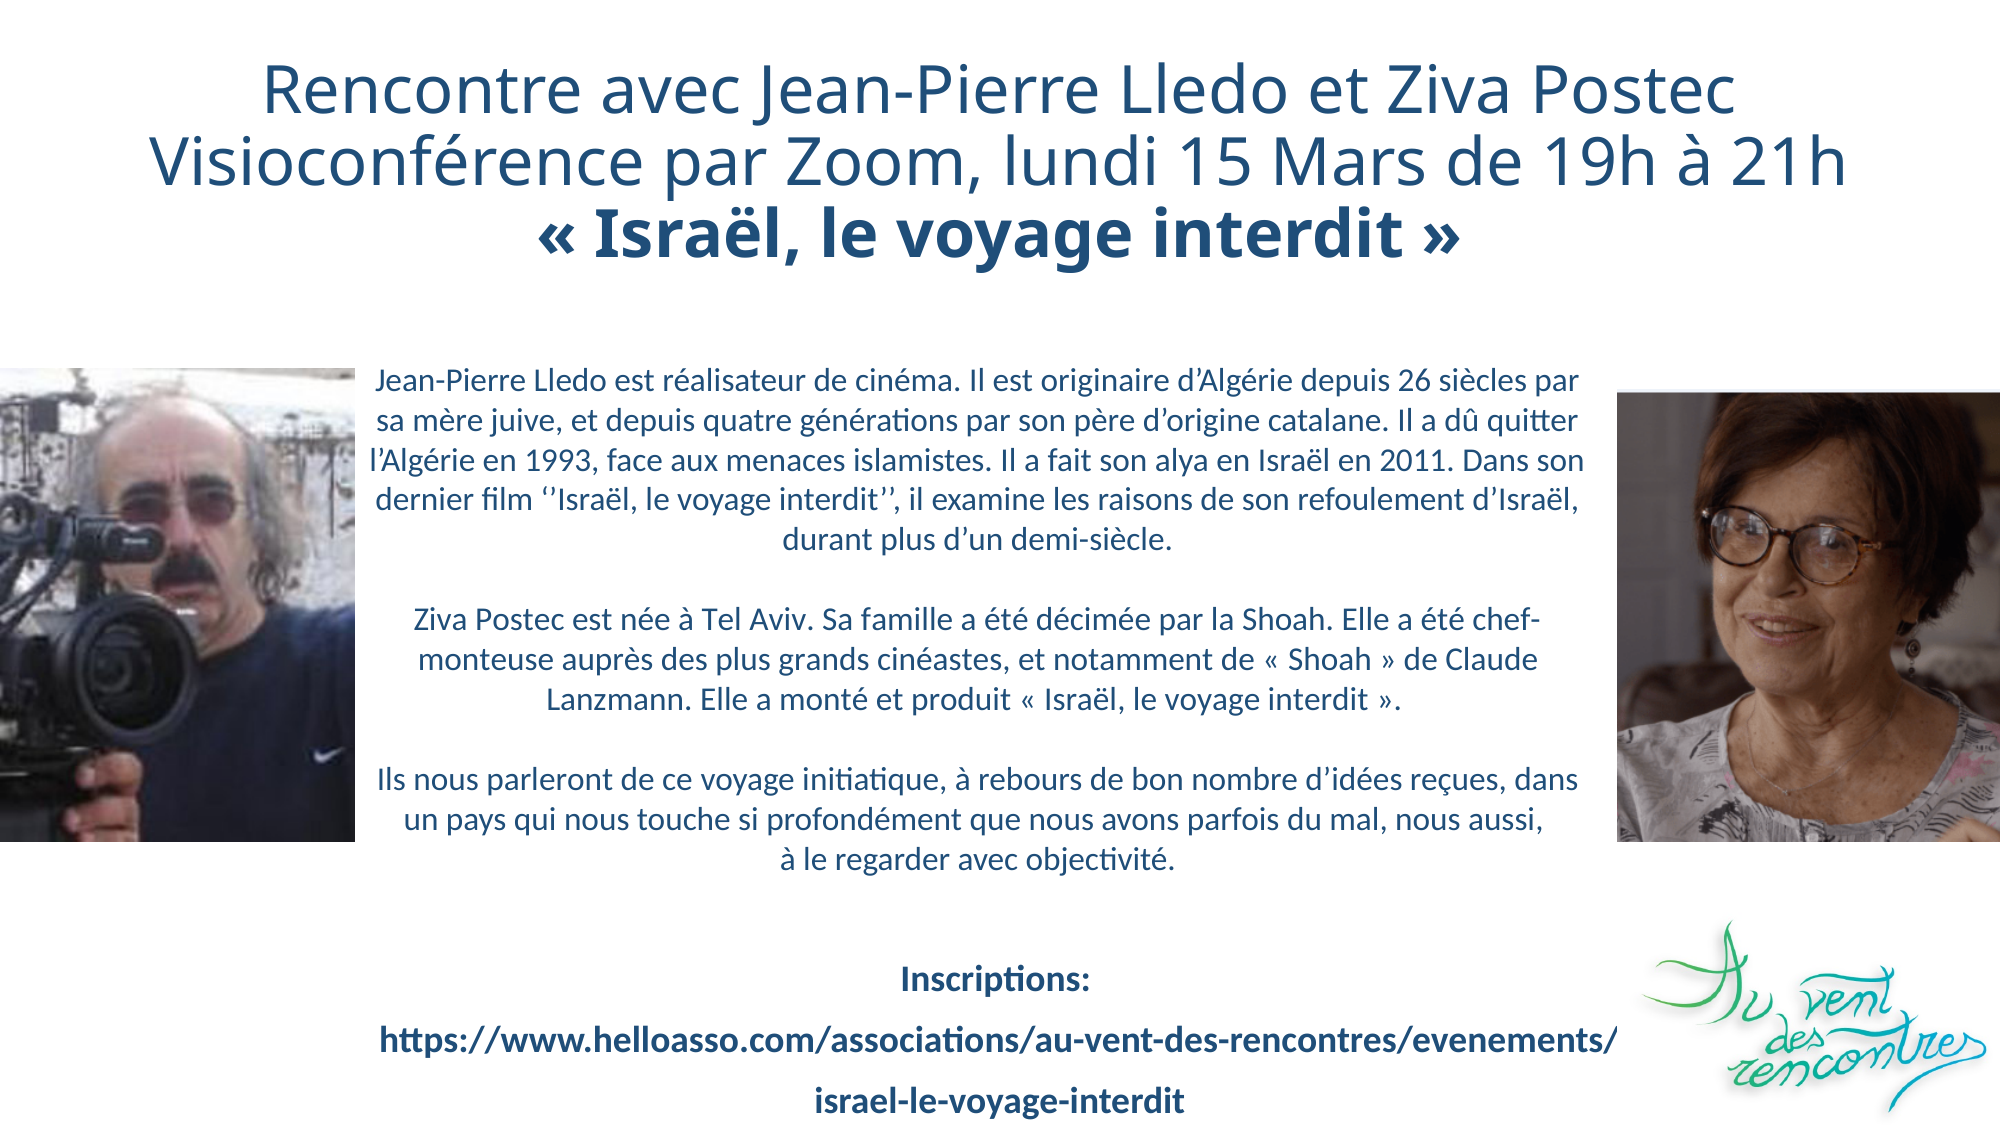

# Rencontre avec Jean-Pierre Lledo et Ziva Postec Visioconférence par Zoom, lundi 15 Mars de 19h à 21h « Israël, le voyage interdit »
Jean-Pierre Lledo est réalisateur de cinéma. Il est originaire d’Algérie depuis 26 siècles par sa mère juive, et depuis quatre générations par son père d’origine catalane. Il a dû quitter l’Algérie en 1993, face aux menaces islamistes. Il a fait son alya en Israël en 2011. Dans son dernier film ‘’Israël, le voyage interdit’’, il examine les raisons de son refoulement d’Israël, durant plus d’un demi-siècle.
Ziva Postec est née à Tel Aviv. Sa famille a été décimée par la Shoah. Elle a été chef-monteuse auprès des plus grands cinéastes, et notamment de « Shoah » de Claude Lanzmann. Elle a monté et produit « Israël, le voyage interdit ».
Ils nous parleront de ce voyage initiatique, à rebours de bon nombre d’idées reçues, dans un pays qui nous touche si profondément que nous avons parfois du mal, nous aussi,
à le regarder avec objectivité.
Inscriptions:
https://www.helloasso.com/associations/au-vent-des-rencontres/evenements/
israel-le-voyage-interdit